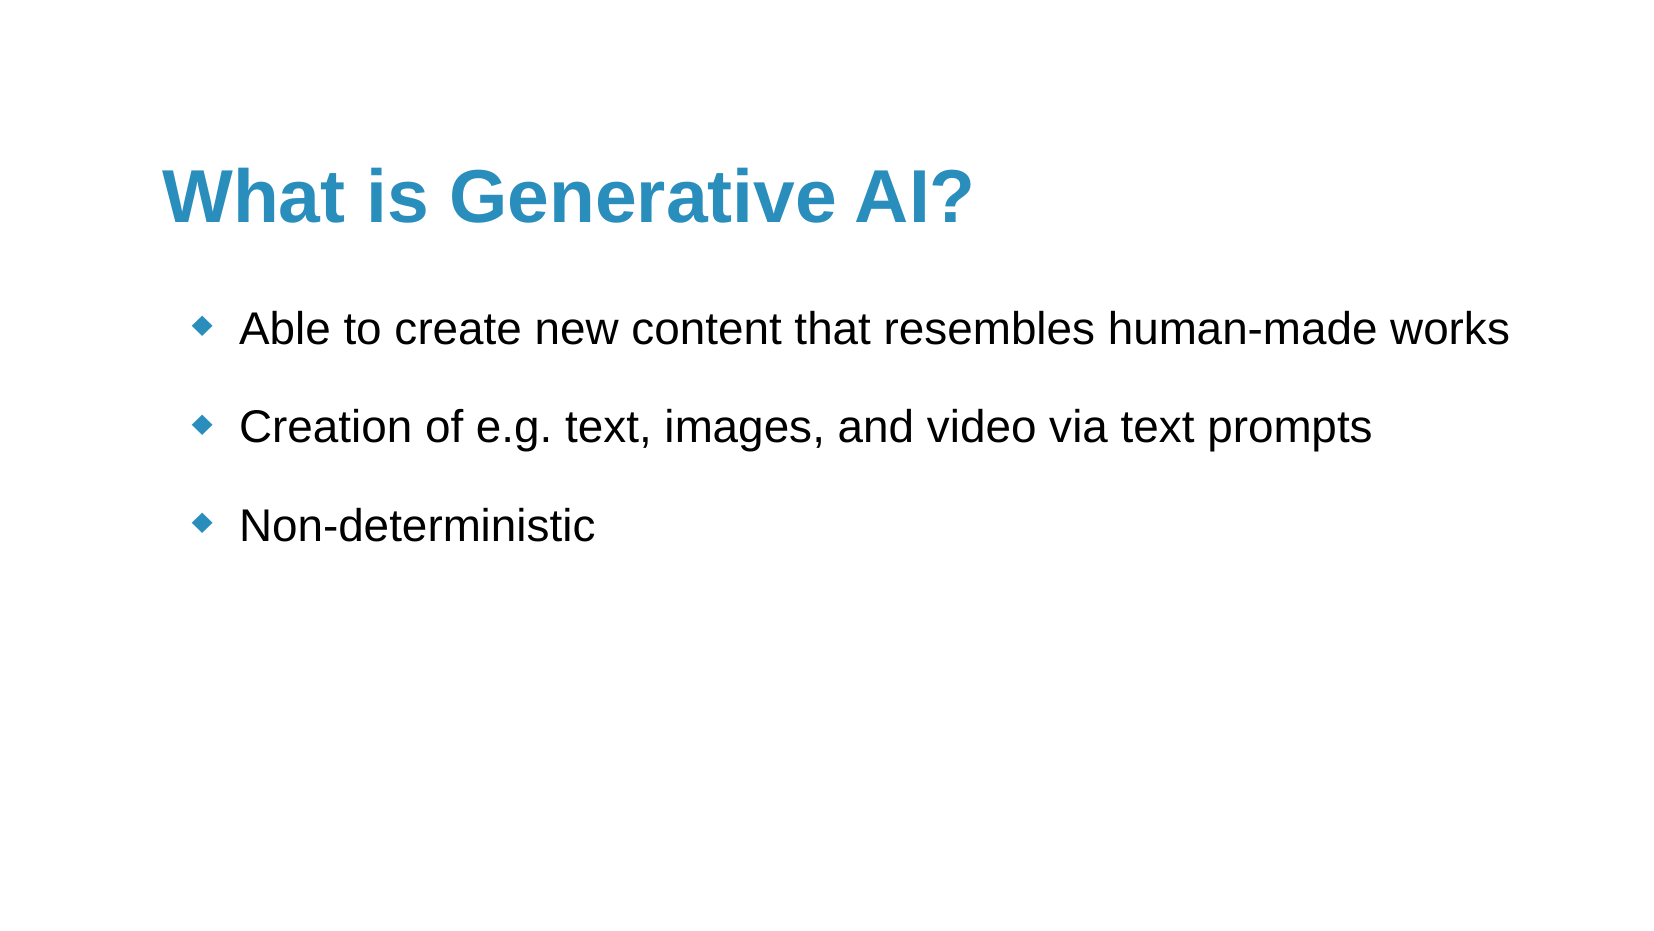

What is Generative AI?
Able to create new content that resembles human-made works
Creation of e.g. text, images, and video via text prompts
Non-deterministic